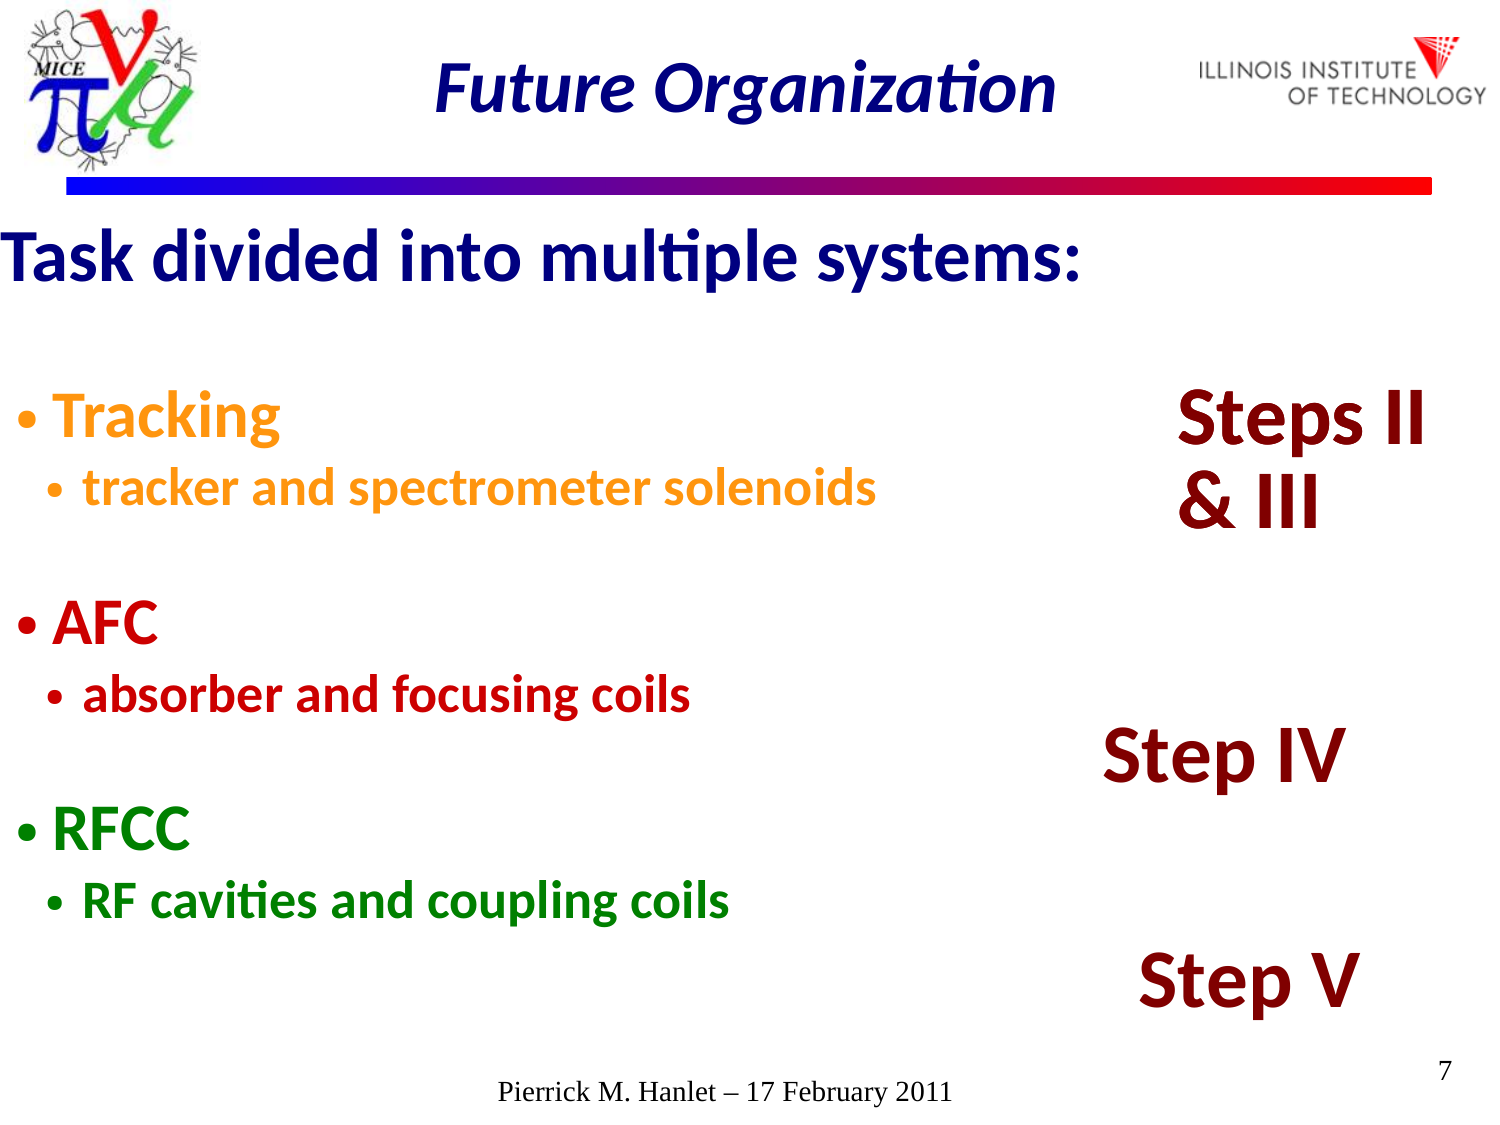

# Future Organization
Task divided into multiple systems:
Tracking
tracker and spectrometer solenoids
AFC
absorber and focusing coils
RFCC
RF cavities and coupling coils
Steps II & III
Steps II & III
Step IV
Step V
7